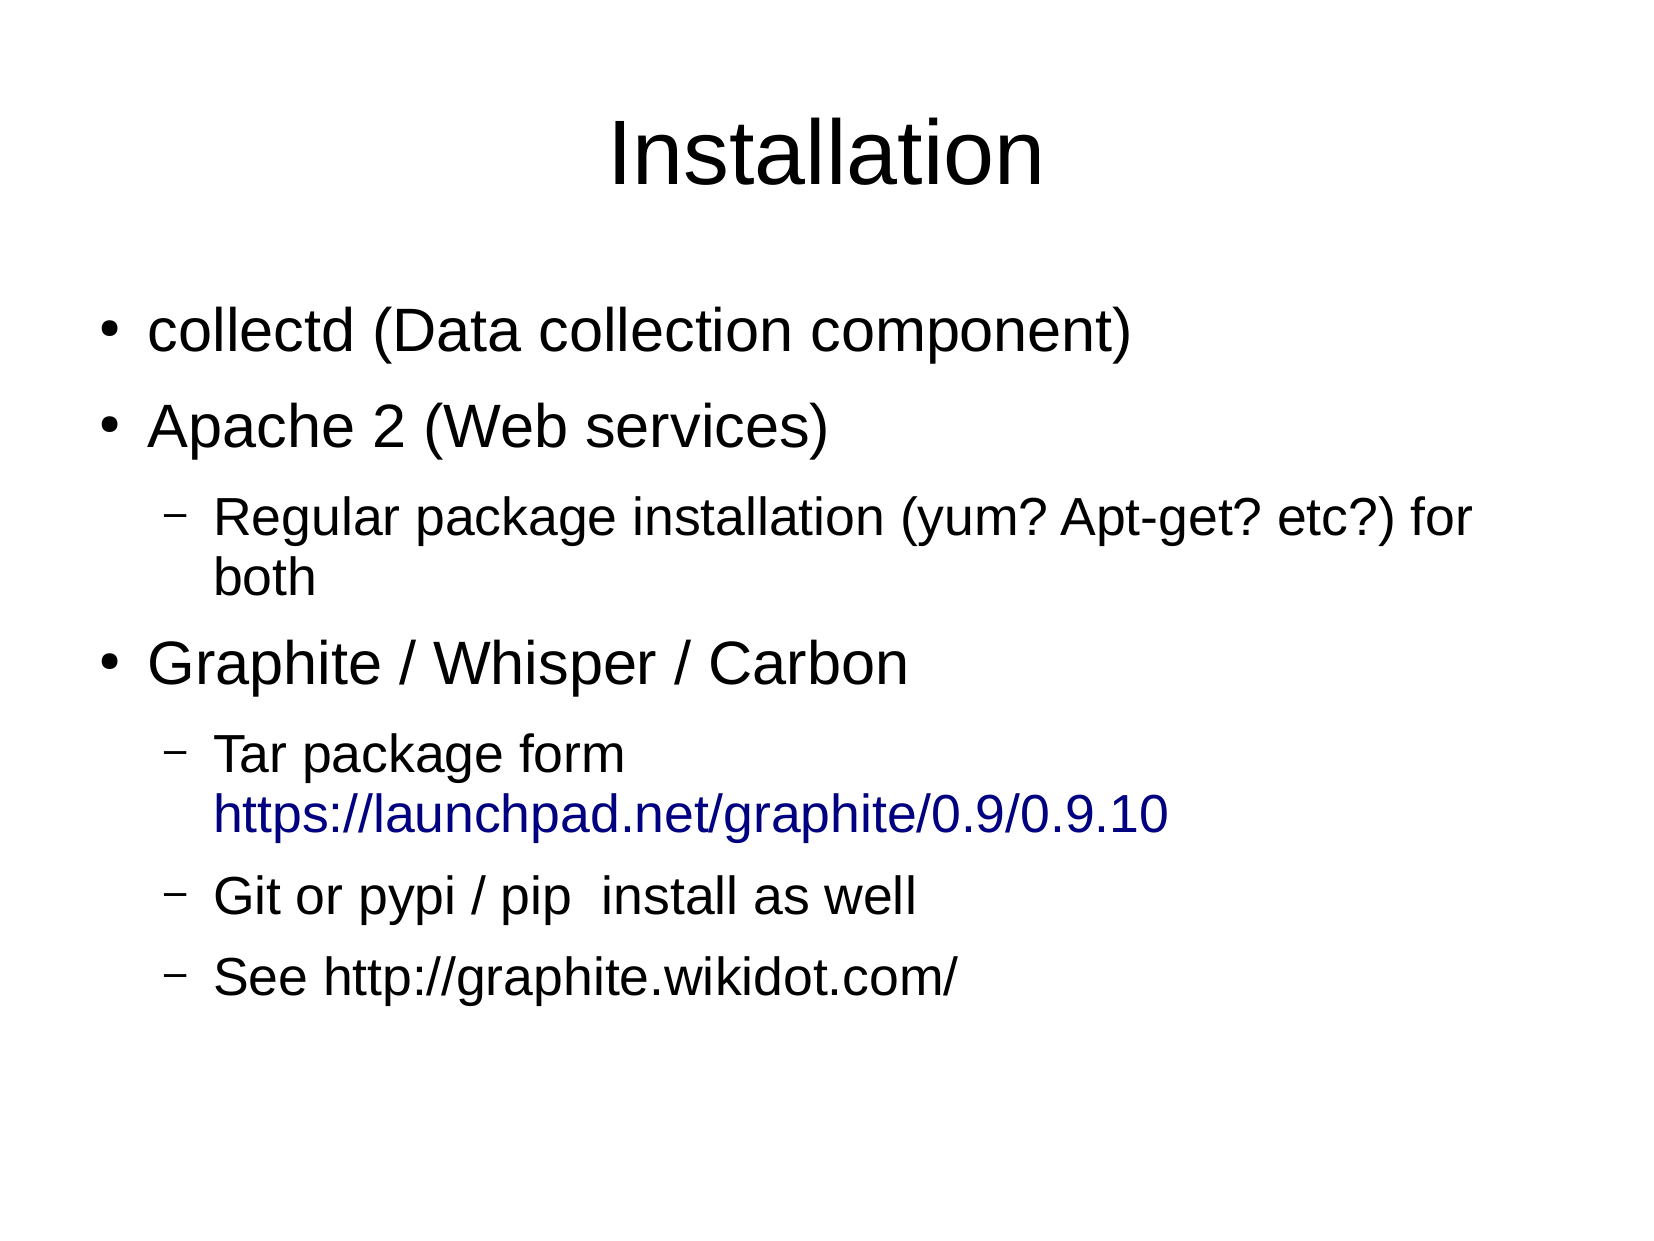

# Installation
collectd (Data collection component)
Apache 2 (Web services)
Regular package installation (yum? Apt-get? etc?) for both
Graphite / Whisper / Carbon
Tar package form https://launchpad.net/graphite/0.9/0.9.10
Git or pypi / pip install as well
See http://graphite.wikidot.com/